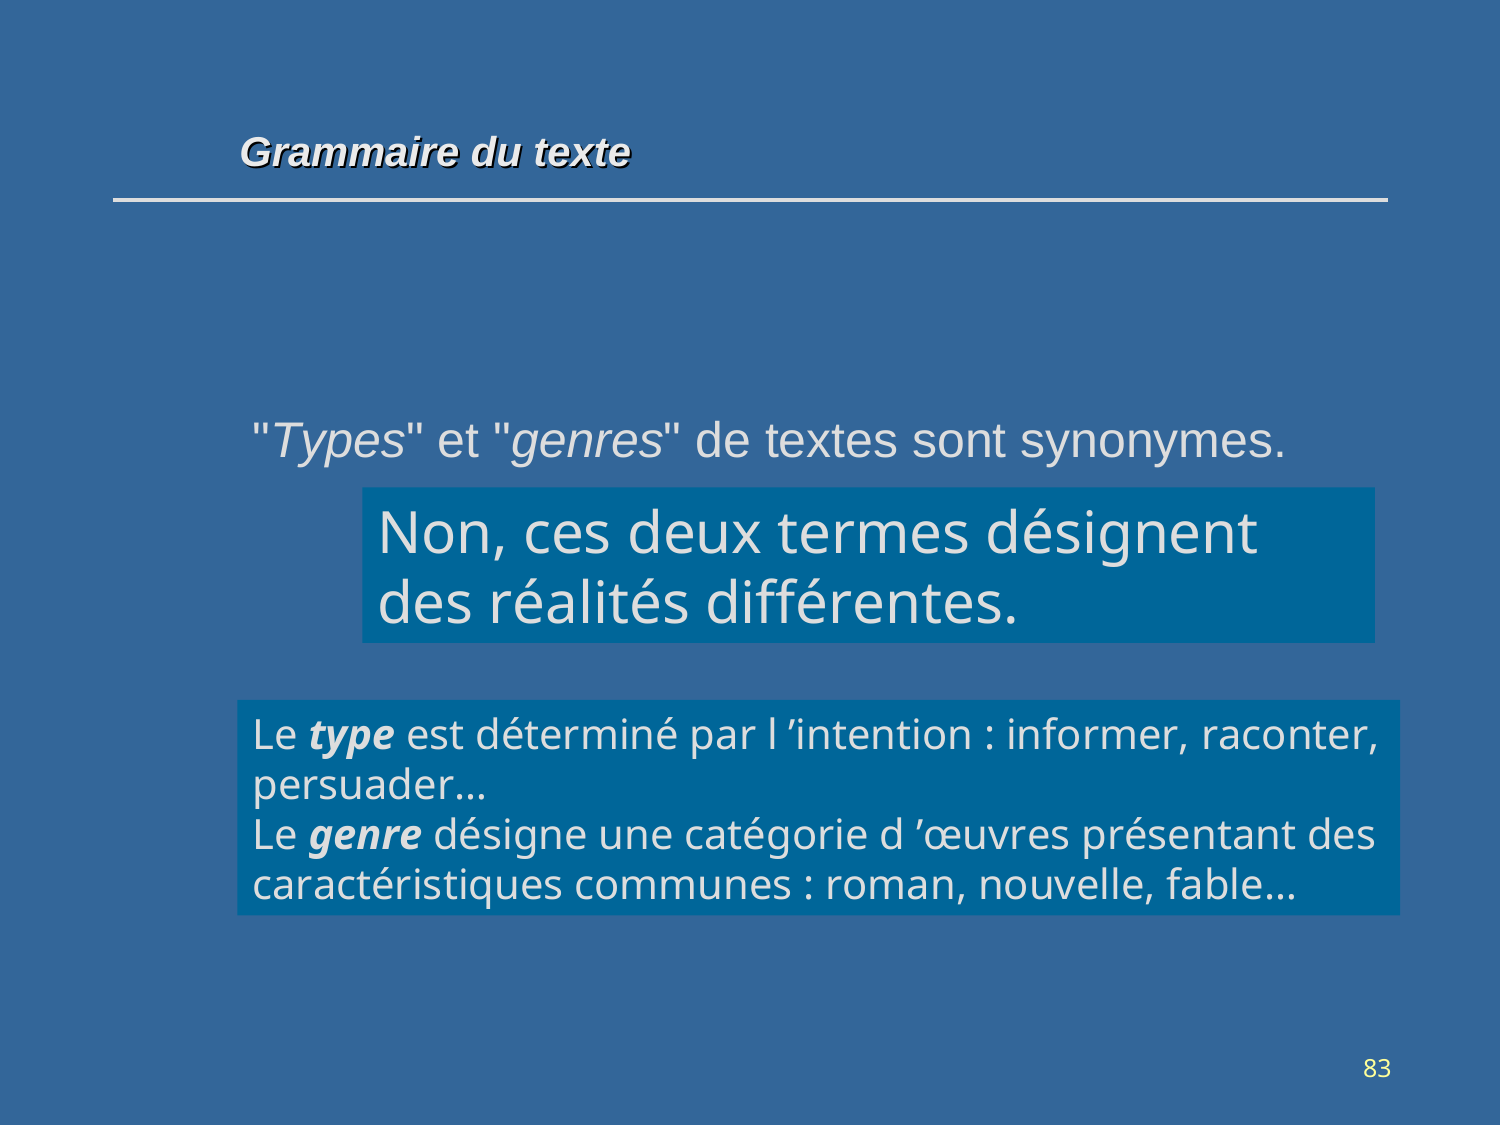

Grammaire du texte
"Types" et "genres" de textes sont synonymes.
Vrai / Faux ?
Non, ces deux termes désignent des réalités différentes.
Le type est déterminé par l ’intention : informer, raconter, persuader…
Le genre désigne une catégorie d ’œuvres présentant des caractéristiques communes : roman, nouvelle, fable…
83